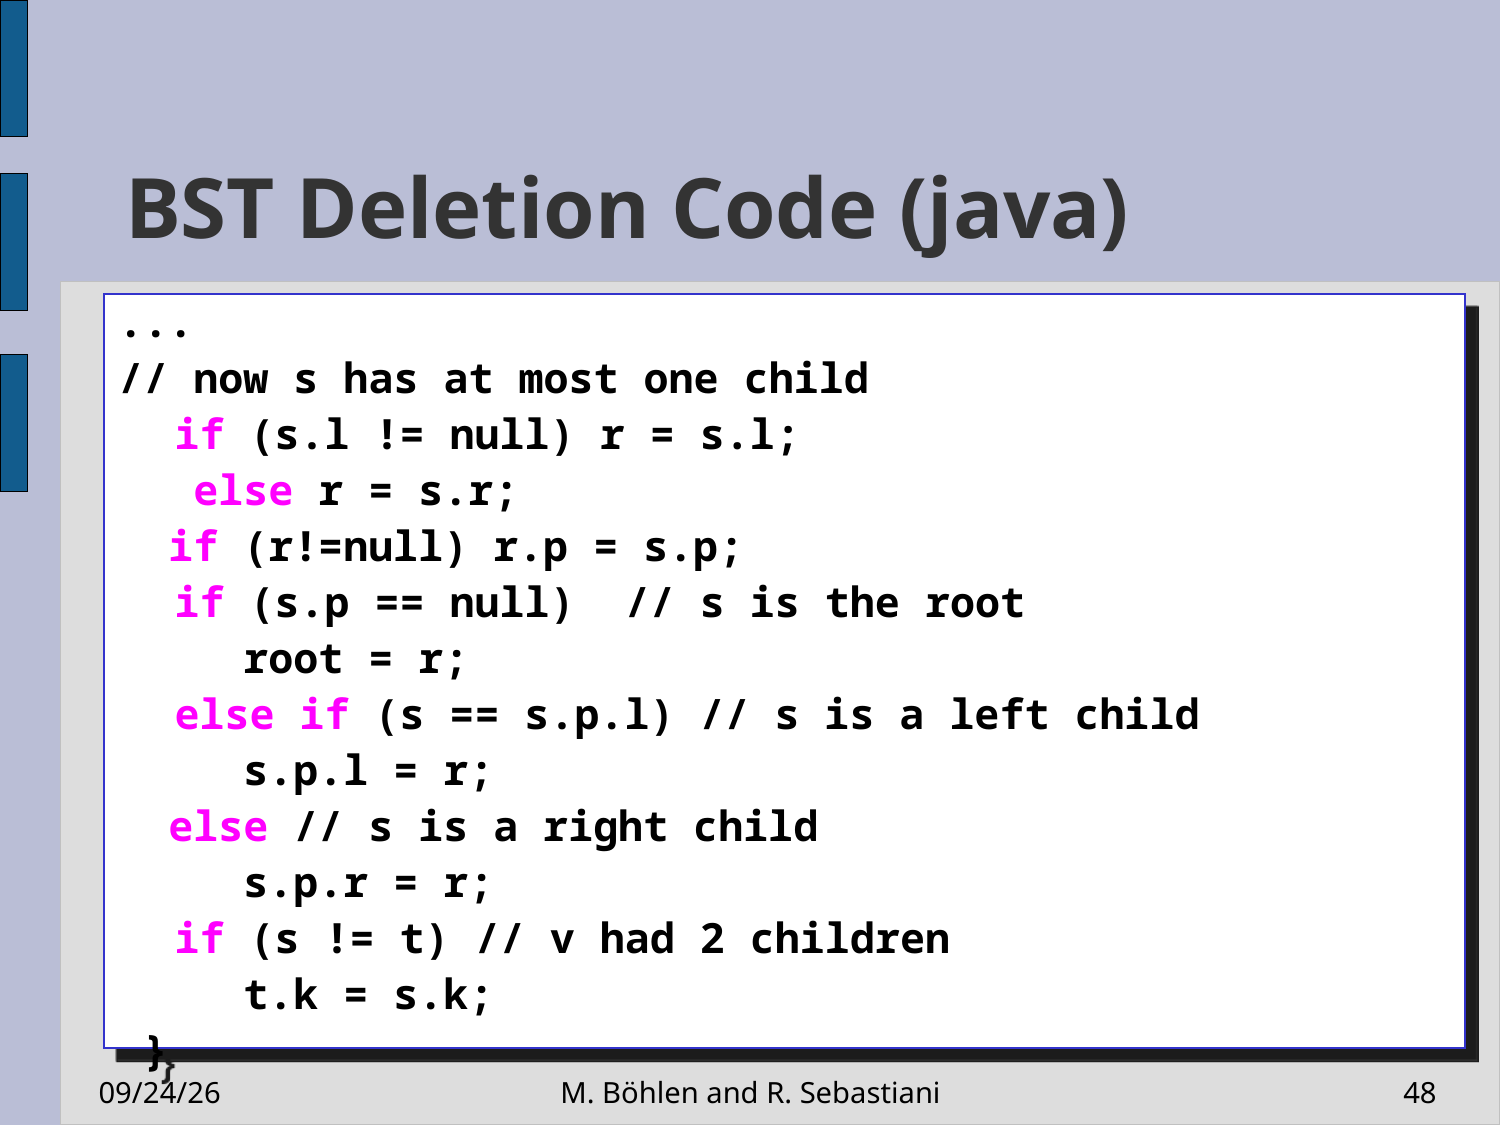

# BST Deletion Code (java)
...
// now s has at most one child
	if (s.l != null) r = s.l;
 else r = s.r;
 if (r!=null) r.p = s.p;
	if (s.p == null) // s is the root
 root = r;
	else if (s == s.p.l) // s is a left child
 s.p.l = r;
 else // s is a right child
 s.p.r = r;
	if (s != t) // v had 2 children
 t.k = s.k;
 }
M. Böhlen and R. Sebastiani
48